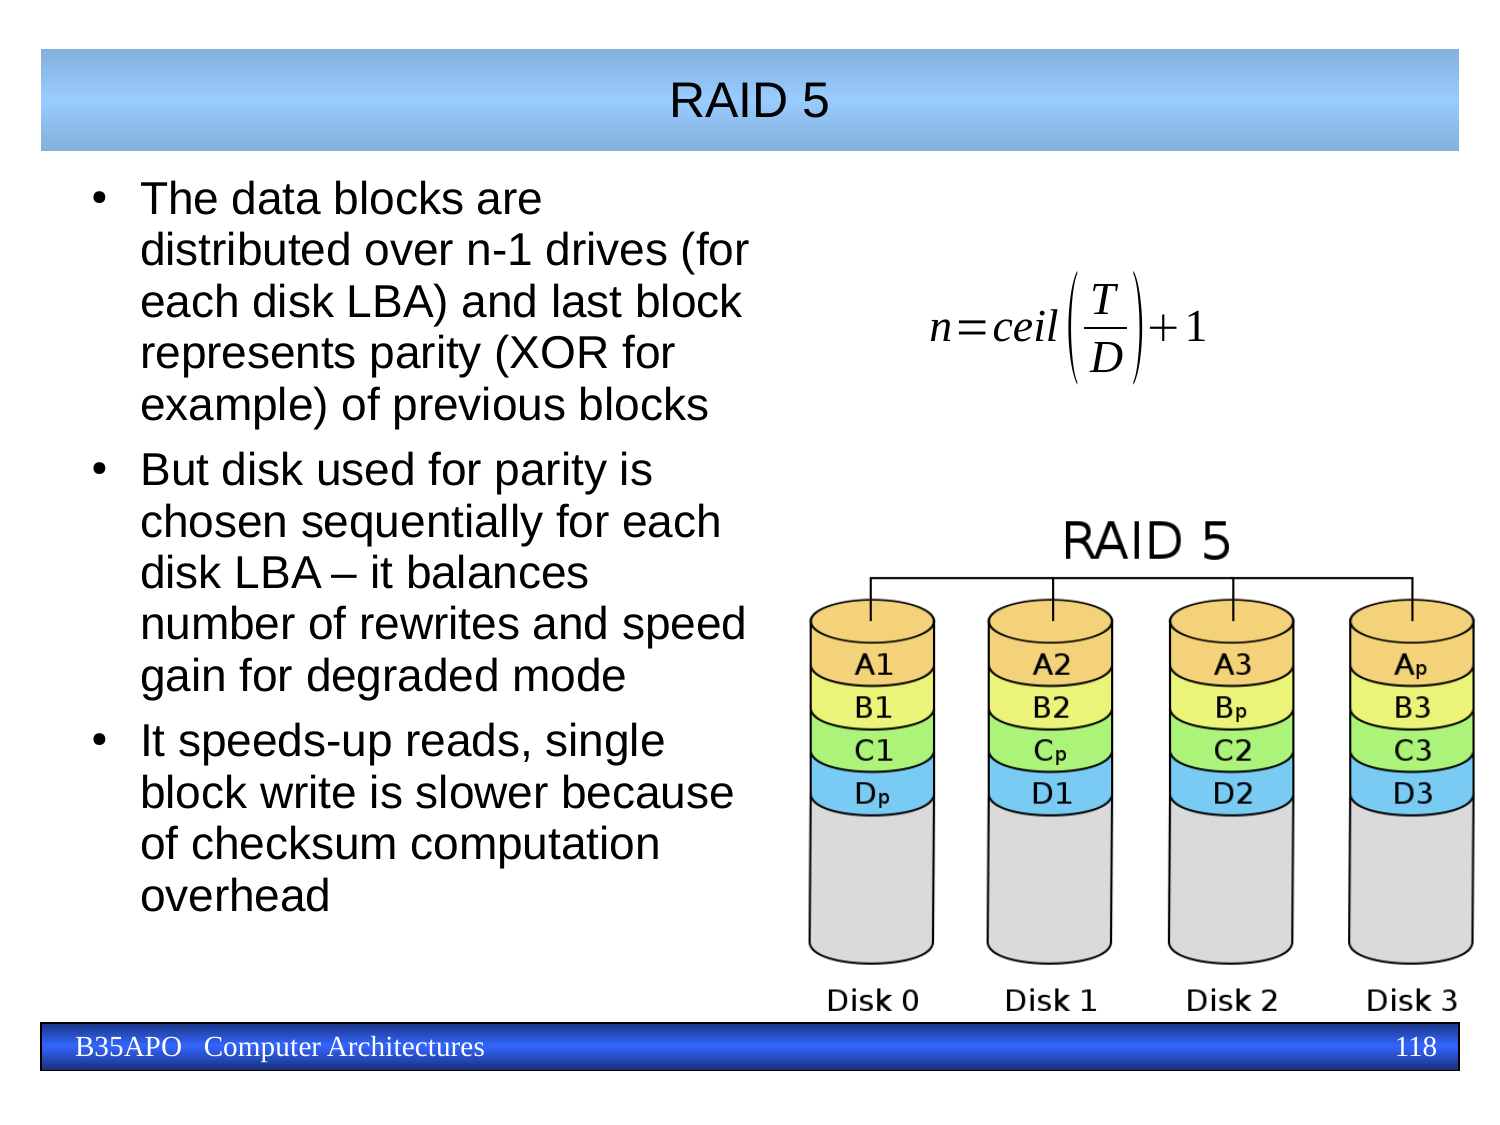

# RAID 5
The data blocks are distributed over n-1 drives (for each disk LBA) and last block represents parity (XOR for example) of previous blocks
But disk used for parity is chosen sequentially for each disk LBA – it balances number of rewrites and speed gain for degraded mode
It speeds-up reads, single block write is slower because of checksum computation overhead
B35APO Computer Architectures
118